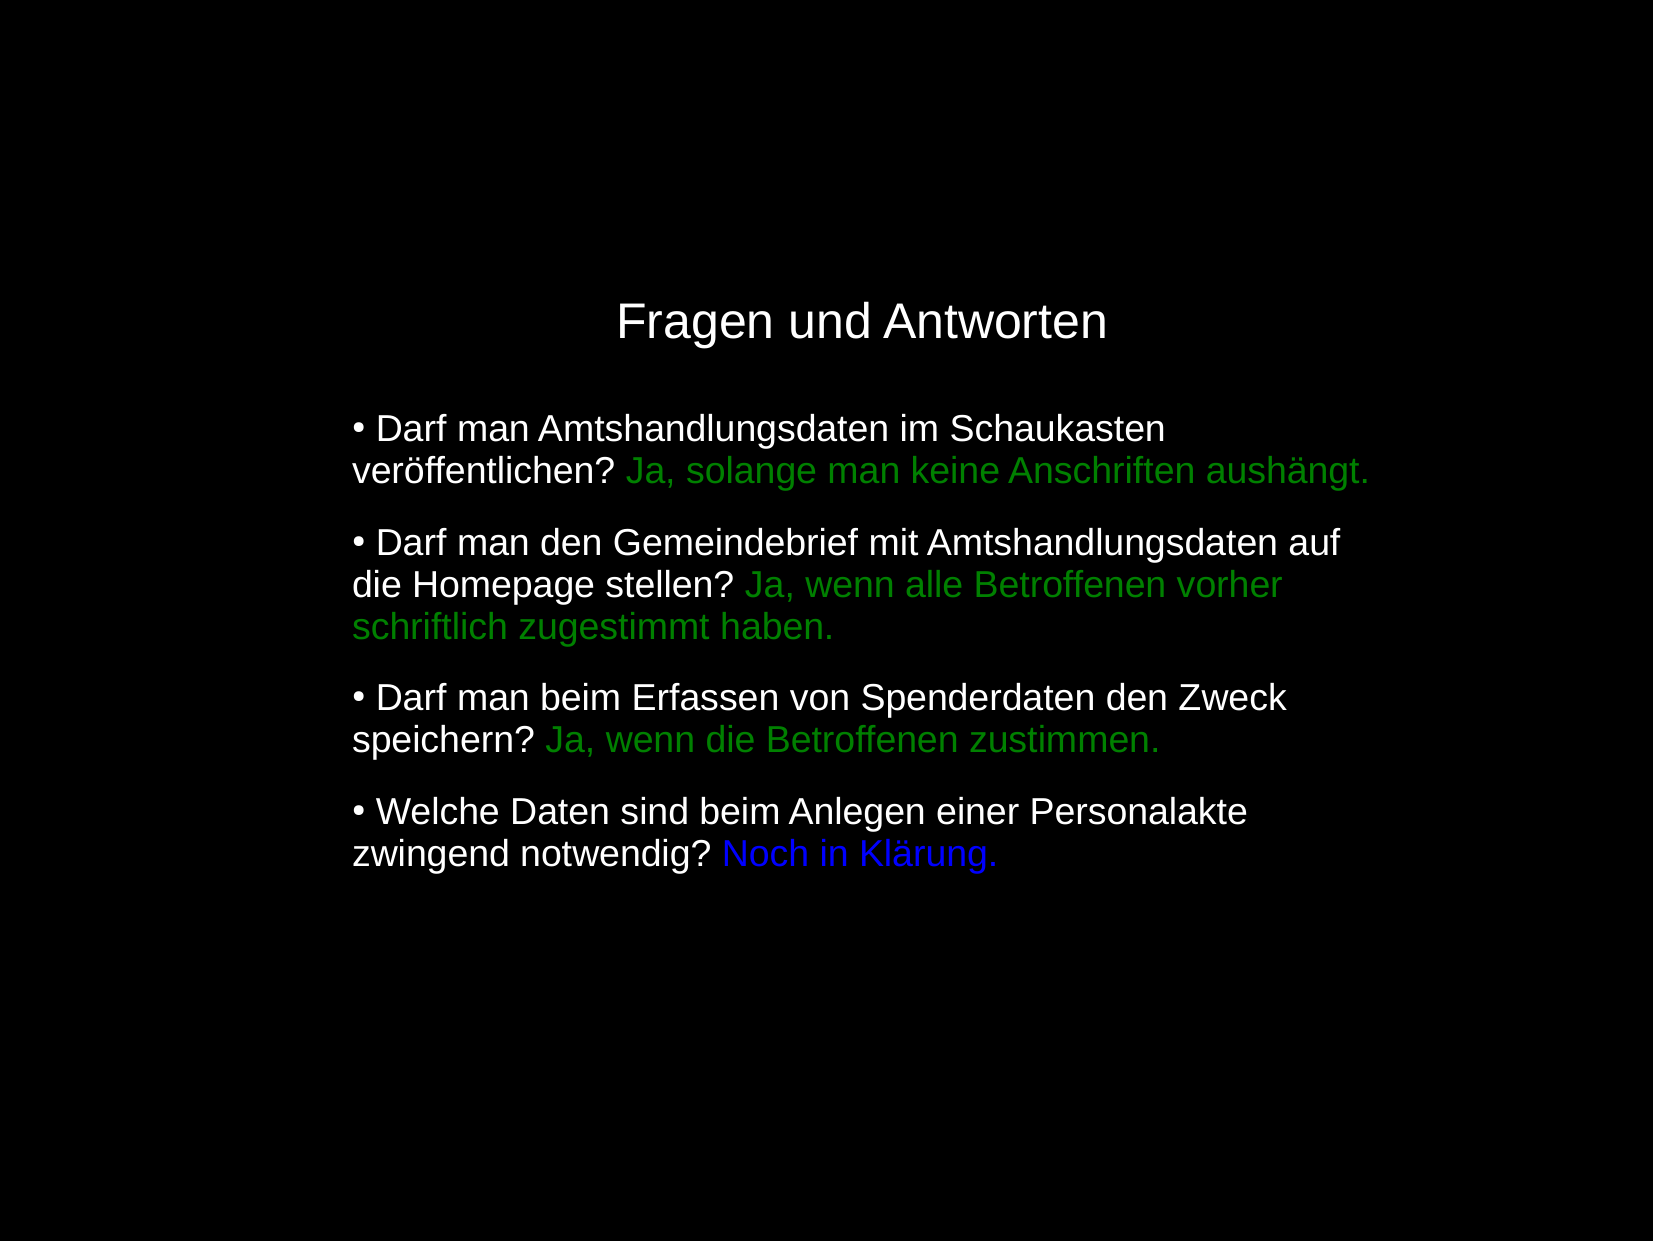

Fragen und Antworten
 Darf man Amtshandlungsdaten im Schaukasten veröffentlichen? Ja, solange man keine Anschriften aushängt.
 Darf man den Gemeindebrief mit Amtshandlungsdaten auf die Homepage stellen? Ja, wenn alle Betroffenen vorher schriftlich zugestimmt haben.
 Darf man beim Erfassen von Spenderdaten den Zweck speichern? Ja, wenn die Betroffenen zustimmen.
 Welche Daten sind beim Anlegen einer Personalakte zwingend notwendig? Noch in Klärung.